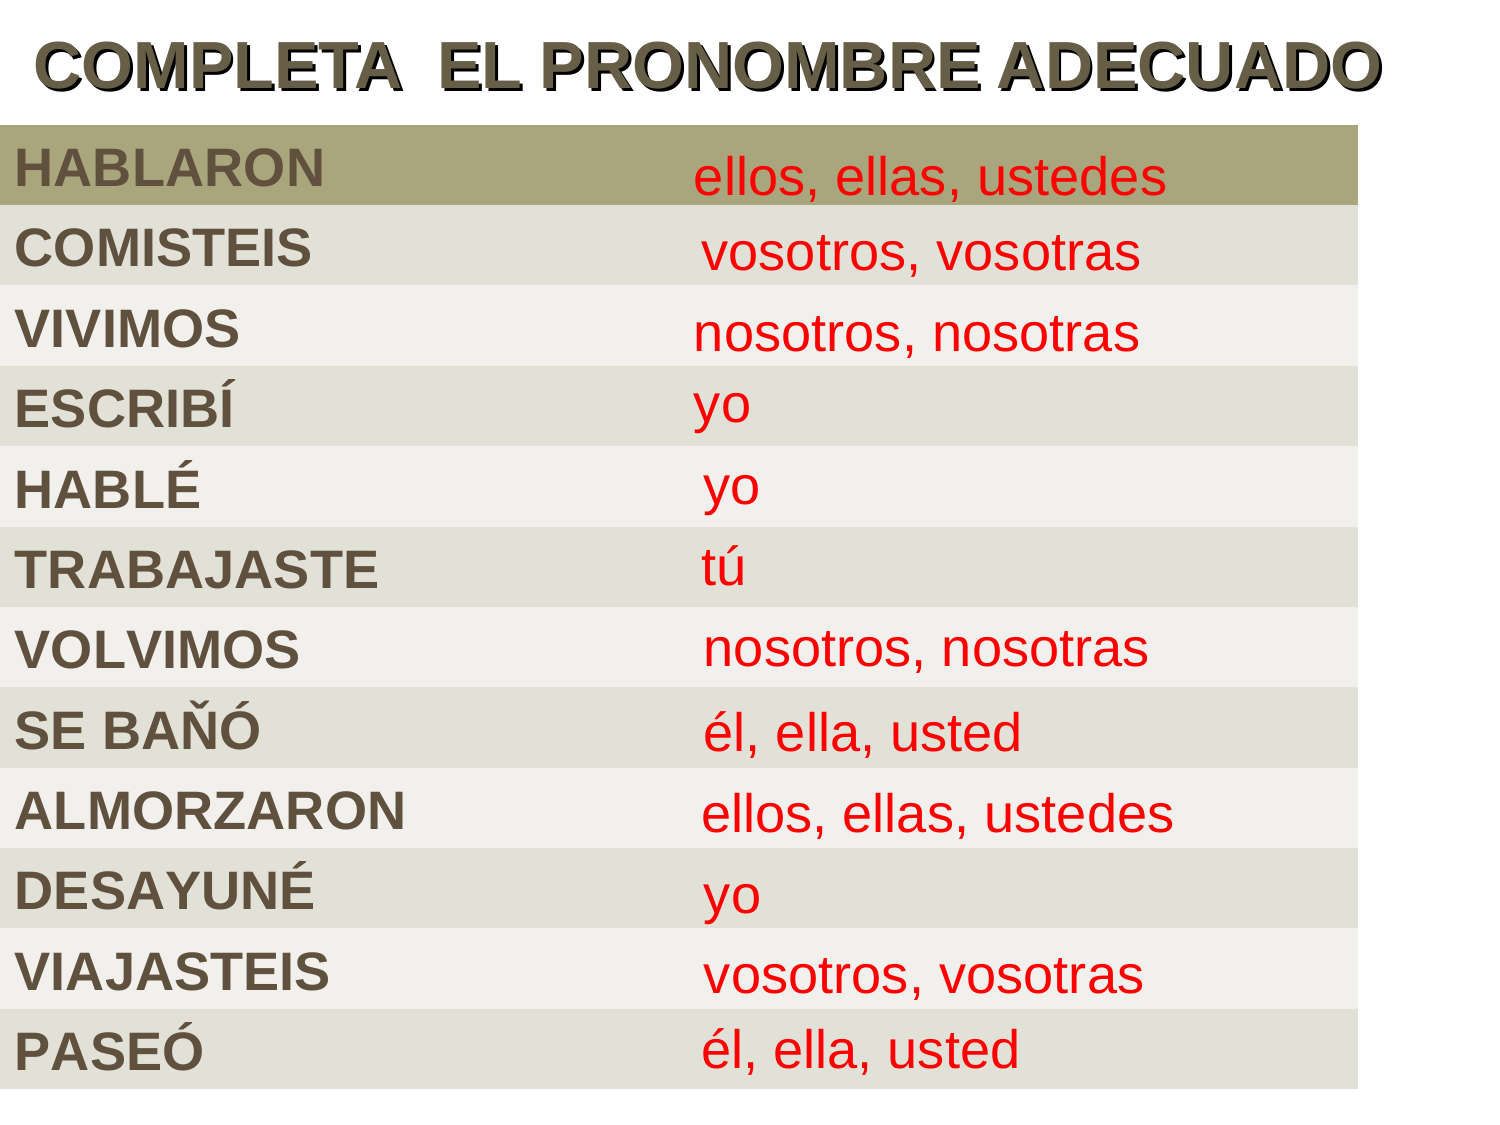

# COMPLETA EL PRONOMBRE ADECUADO
| HABLARON | |
| --- | --- |
| COMISTEIS | |
| VIVIMOS | |
| ESCRIBÍ | |
| HABLÉ | |
| TRABAJASTE | |
| VOLVIMOS | |
| SE BAŇÓ | |
| ALMORZARON | |
| DESAYUNÉ | |
| VIAJASTEIS | |
| PASEÓ | |
ellos, ellas, ustedes
vosotros, vosotras
nosotros, nosotras
yo
yo
tú
nosotros, nosotras
él, ella, usted
ellos, ellas, ustedes
yo
vosotros, vosotras
él, ella, usted